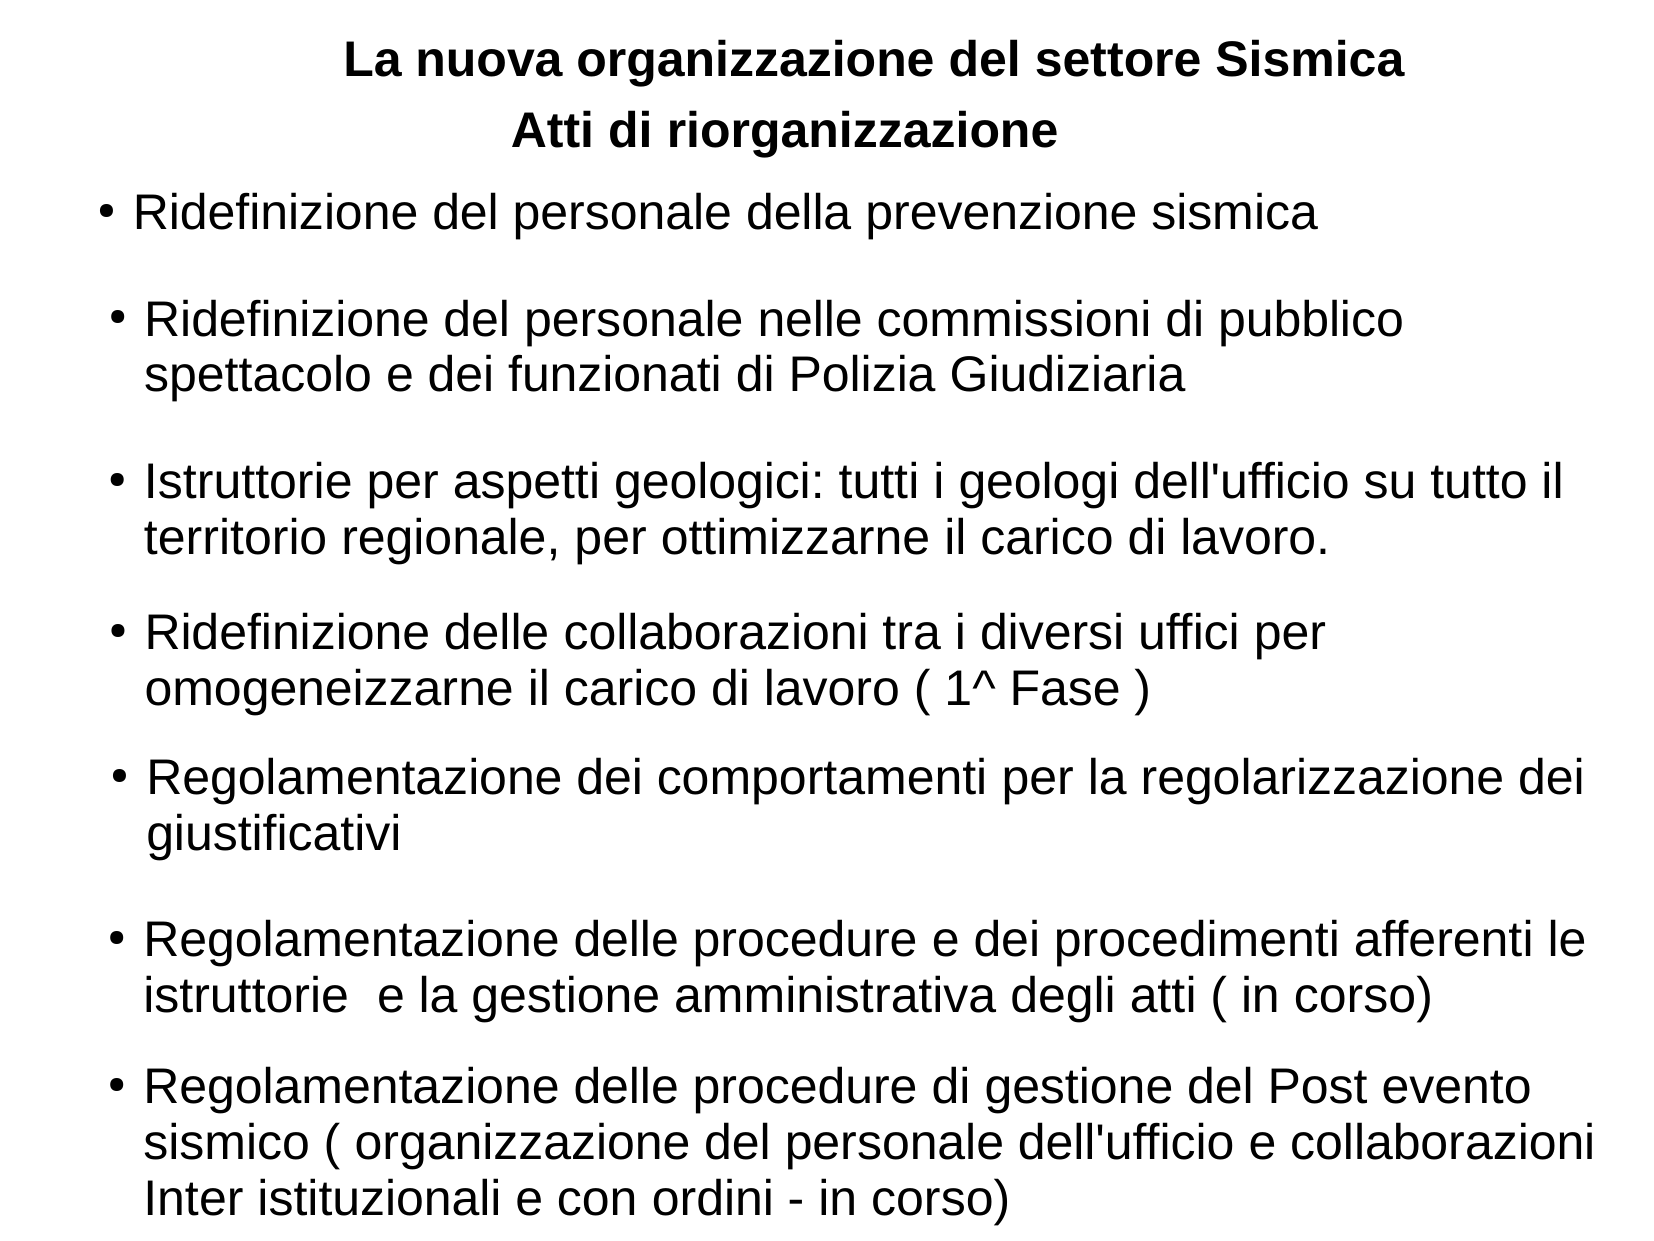

La nuova organizzazione del settore Sismica
Atti di riorganizzazione
Ridefinizione del personale della prevenzione sismica
Ridefinizione del personale nelle commissioni di pubblico spettacolo e dei funzionati di Polizia Giudiziaria
Istruttorie per aspetti geologici: tutti i geologi dell'ufficio su tutto il territorio regionale, per ottimizzarne il carico di lavoro.
Ridefinizione delle collaborazioni tra i diversi uffici per omogeneizzarne il carico di lavoro ( 1^ Fase )
Regolamentazione dei comportamenti per la regolarizzazione dei giustificativi
Regolamentazione delle procedure e dei procedimenti afferenti le istruttorie e la gestione amministrativa degli atti ( in corso)
Regolamentazione delle procedure di gestione del Post evento sismico ( organizzazione del personale dell'ufficio e collaborazioni Inter istituzionali e con ordini - in corso)